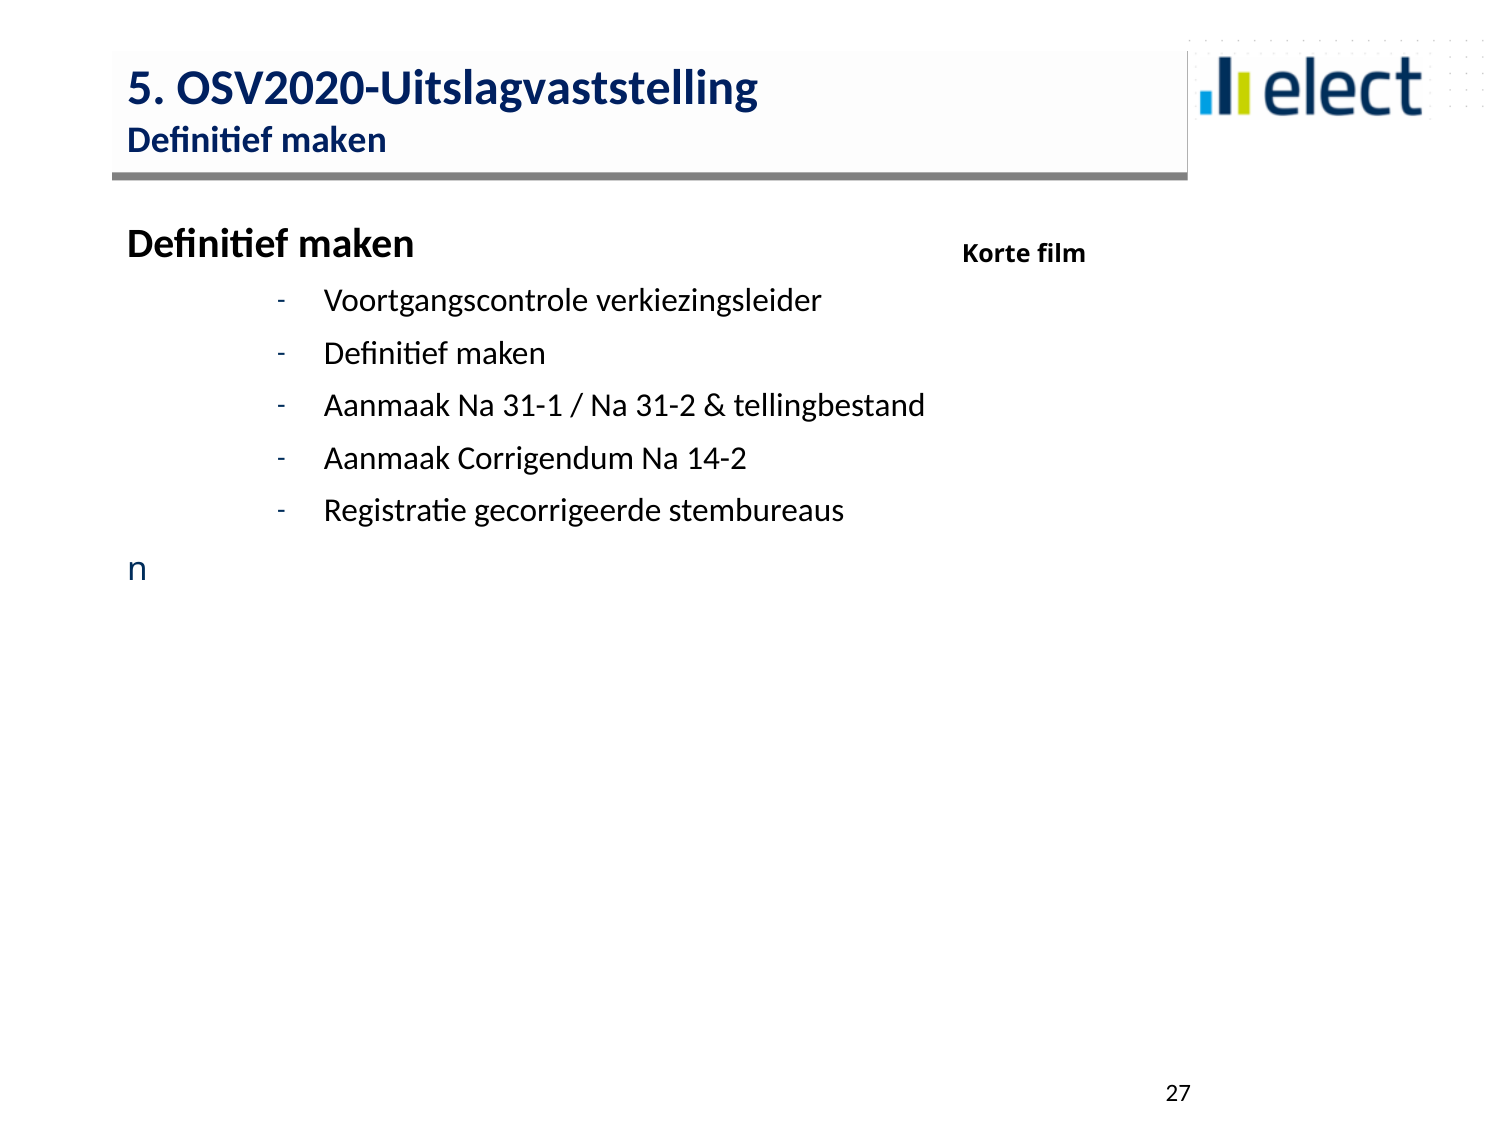

5. OSV2020-Uitslagvaststelling
Definitief maken
Definitief maken
Voortgangscontrole verkiezingsleider
Definitief maken
Aanmaak Na 31-1 / Na 31-2 & tellingbestand
Aanmaak Corrigendum Na 14-2
Registratie gecorrigeerde stembureaus
Korte film